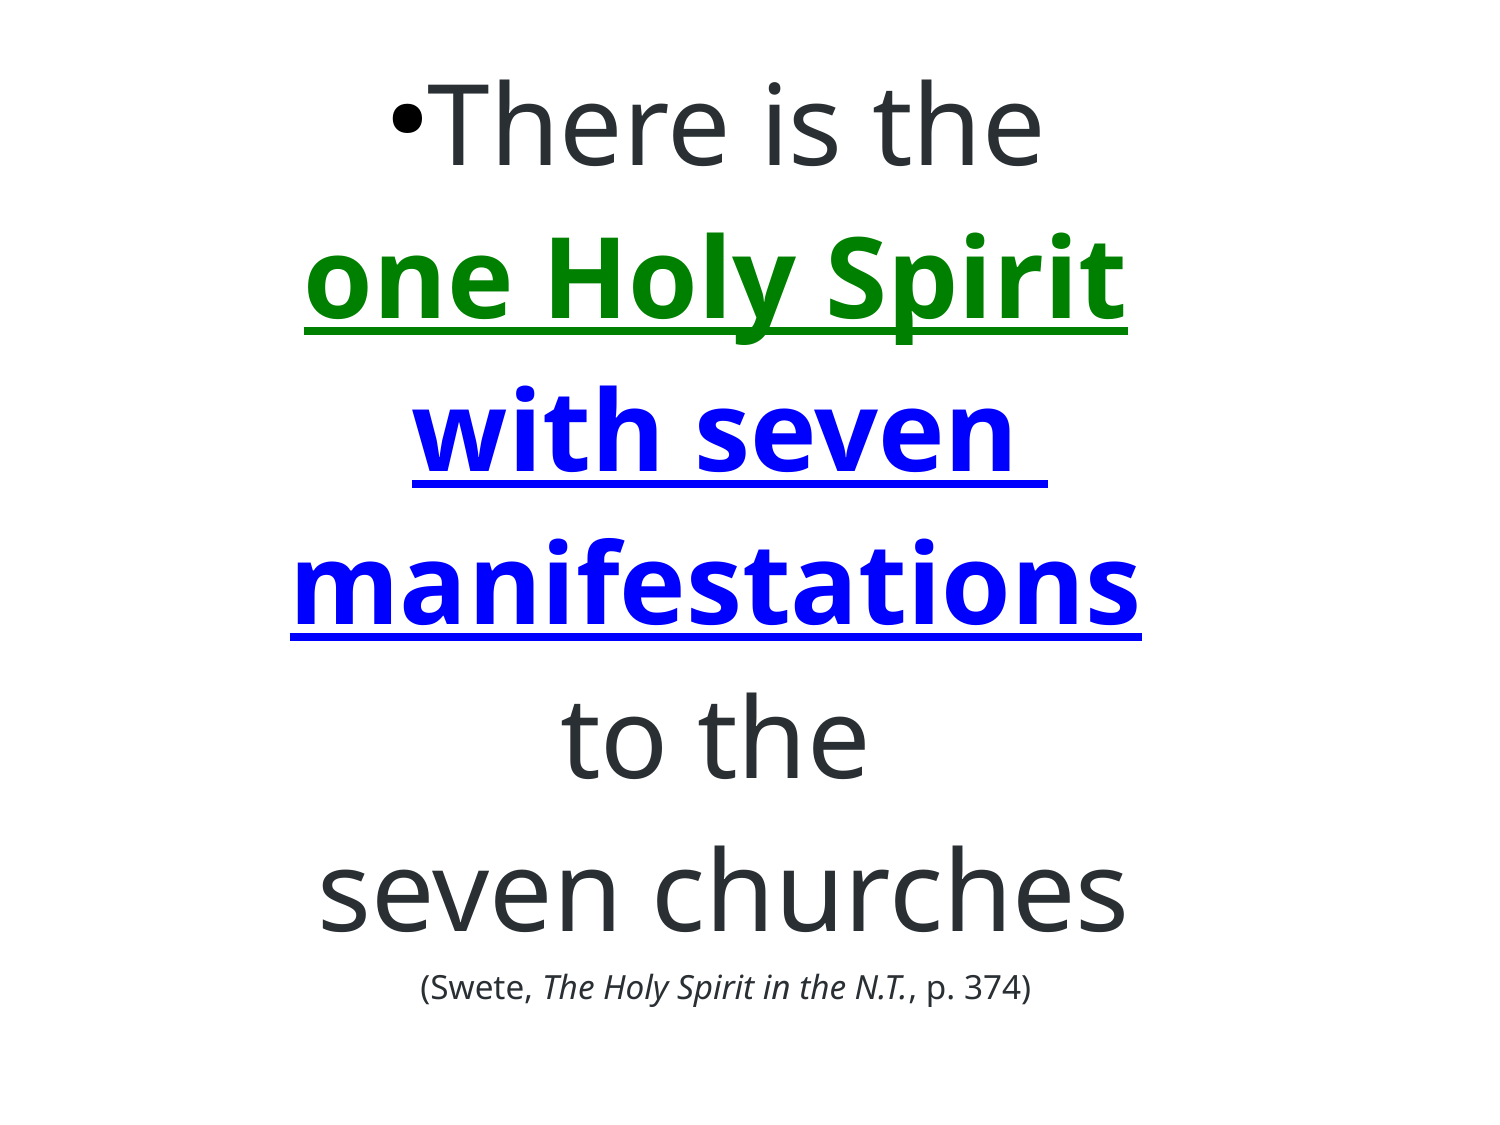

There is the
one Holy Spirit
with seven
manifestations
to the
seven churches
(Swete, The Holy Spirit in the N.T., p. 374)